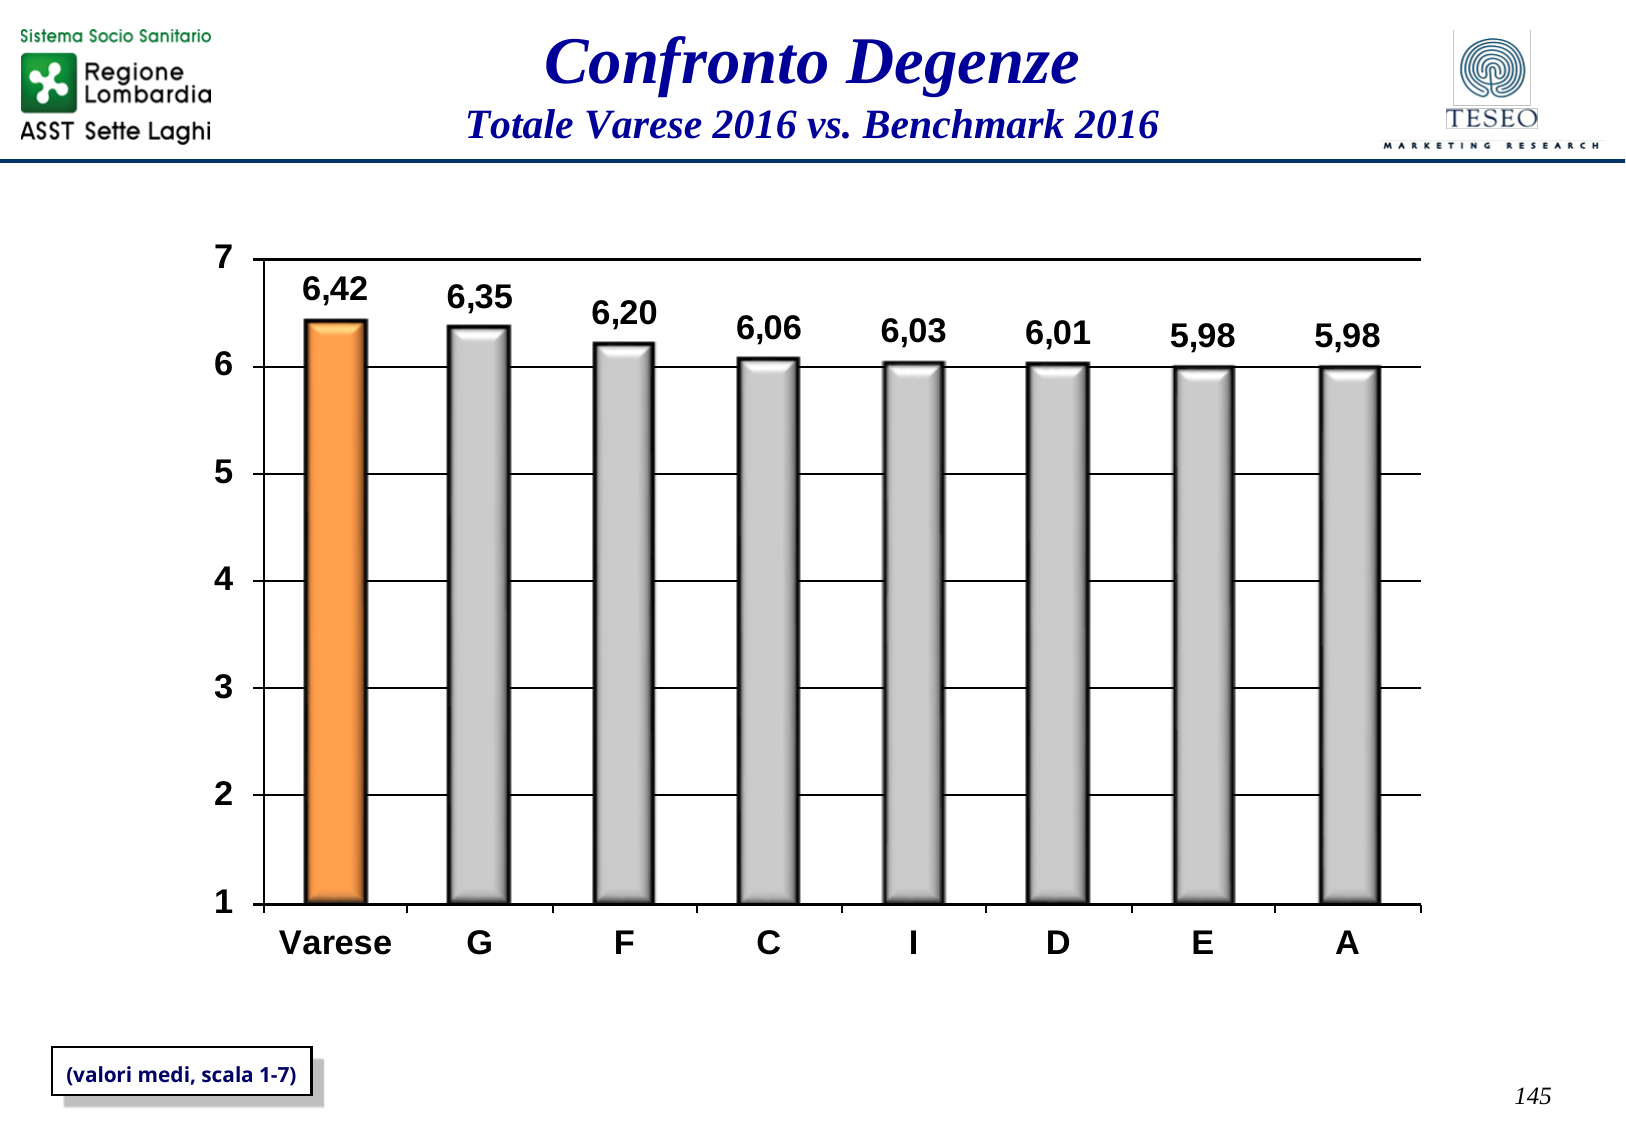

Confronto Degenze
Totale Varese 2016 vs. Benchmark 2016
(valori medi, scala 1-7)